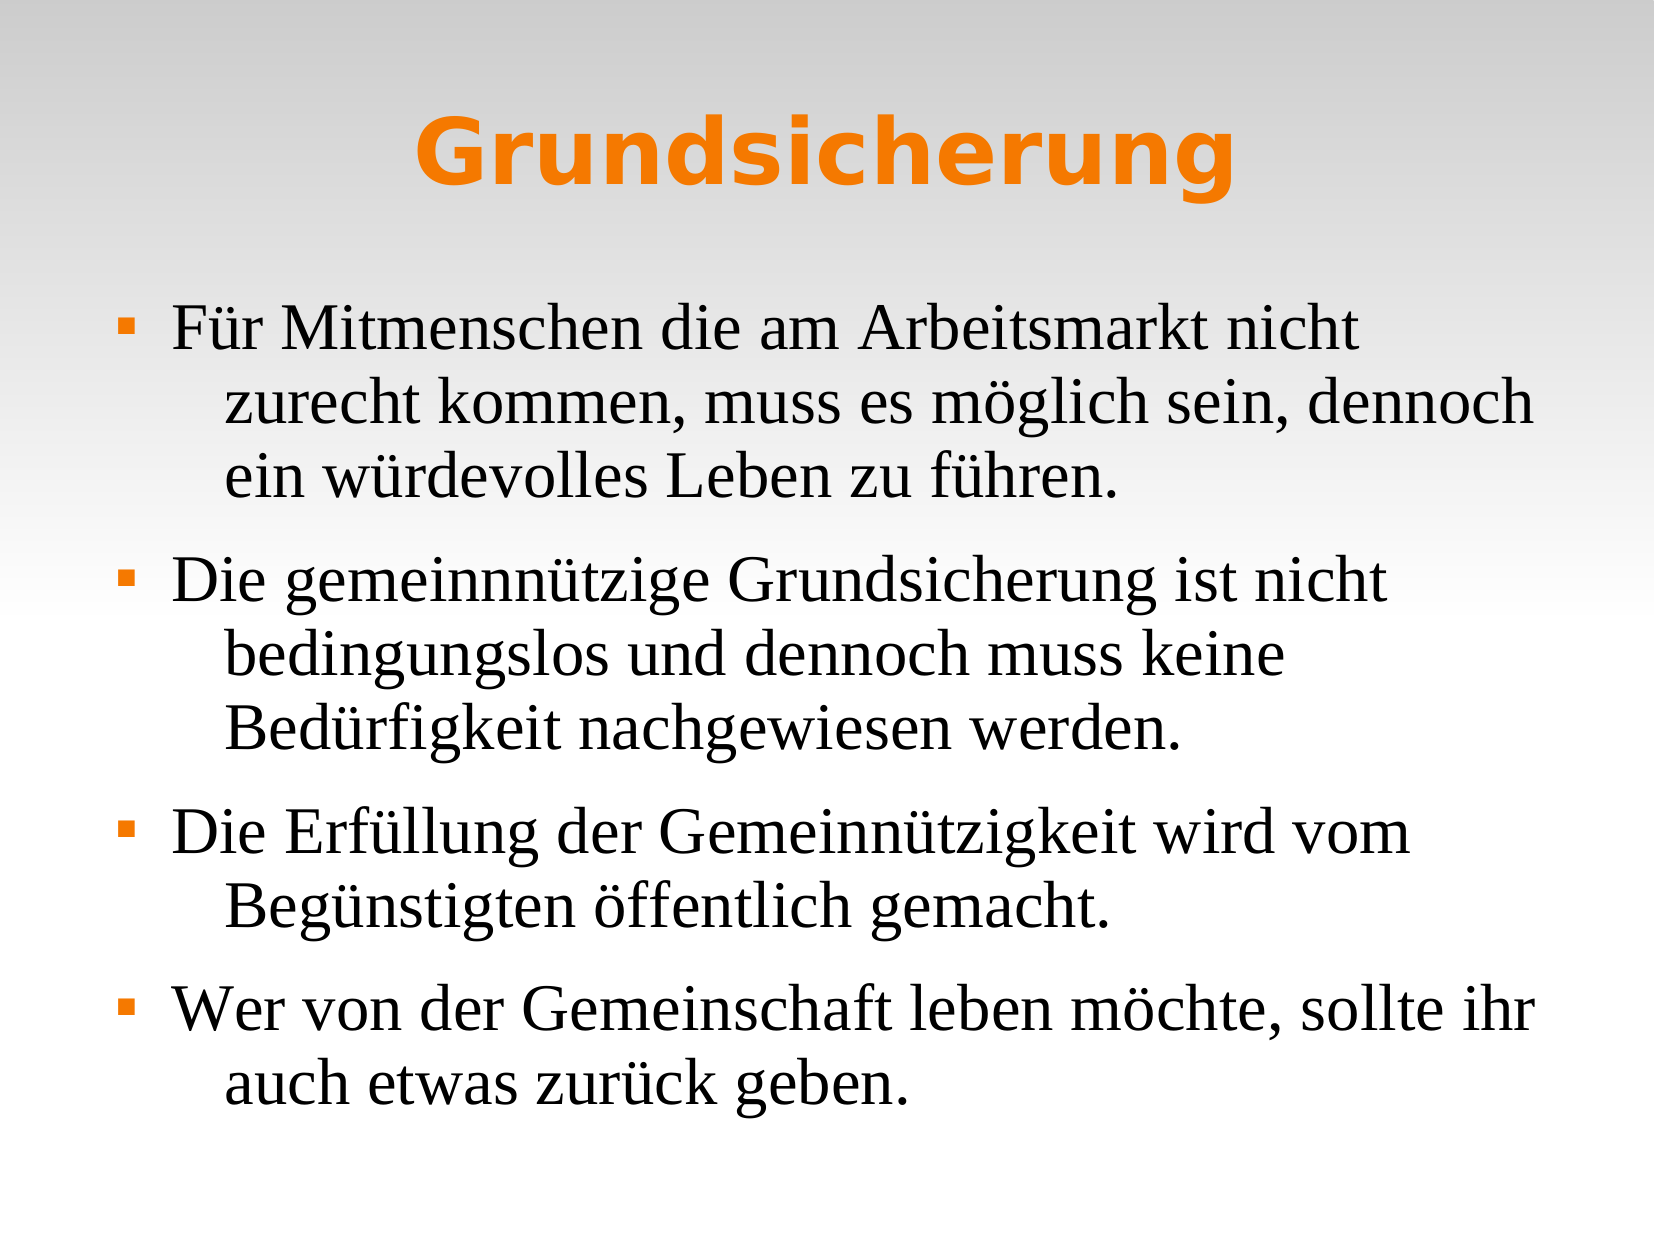

# Grundsicherung
Für Mitmenschen die am Arbeitsmarkt nicht zurecht kommen, muss es möglich sein, dennoch ein würdevolles Leben zu führen.
Die gemeinnnützige Grundsicherung ist nicht bedingungslos und dennoch muss keine Bedürfigkeit nachgewiesen werden.
Die Erfüllung der Gemeinnützigkeit wird vom Begünstigten öffentlich gemacht.
Wer von der Gemeinschaft leben möchte, sollte ihr auch etwas zurück geben.